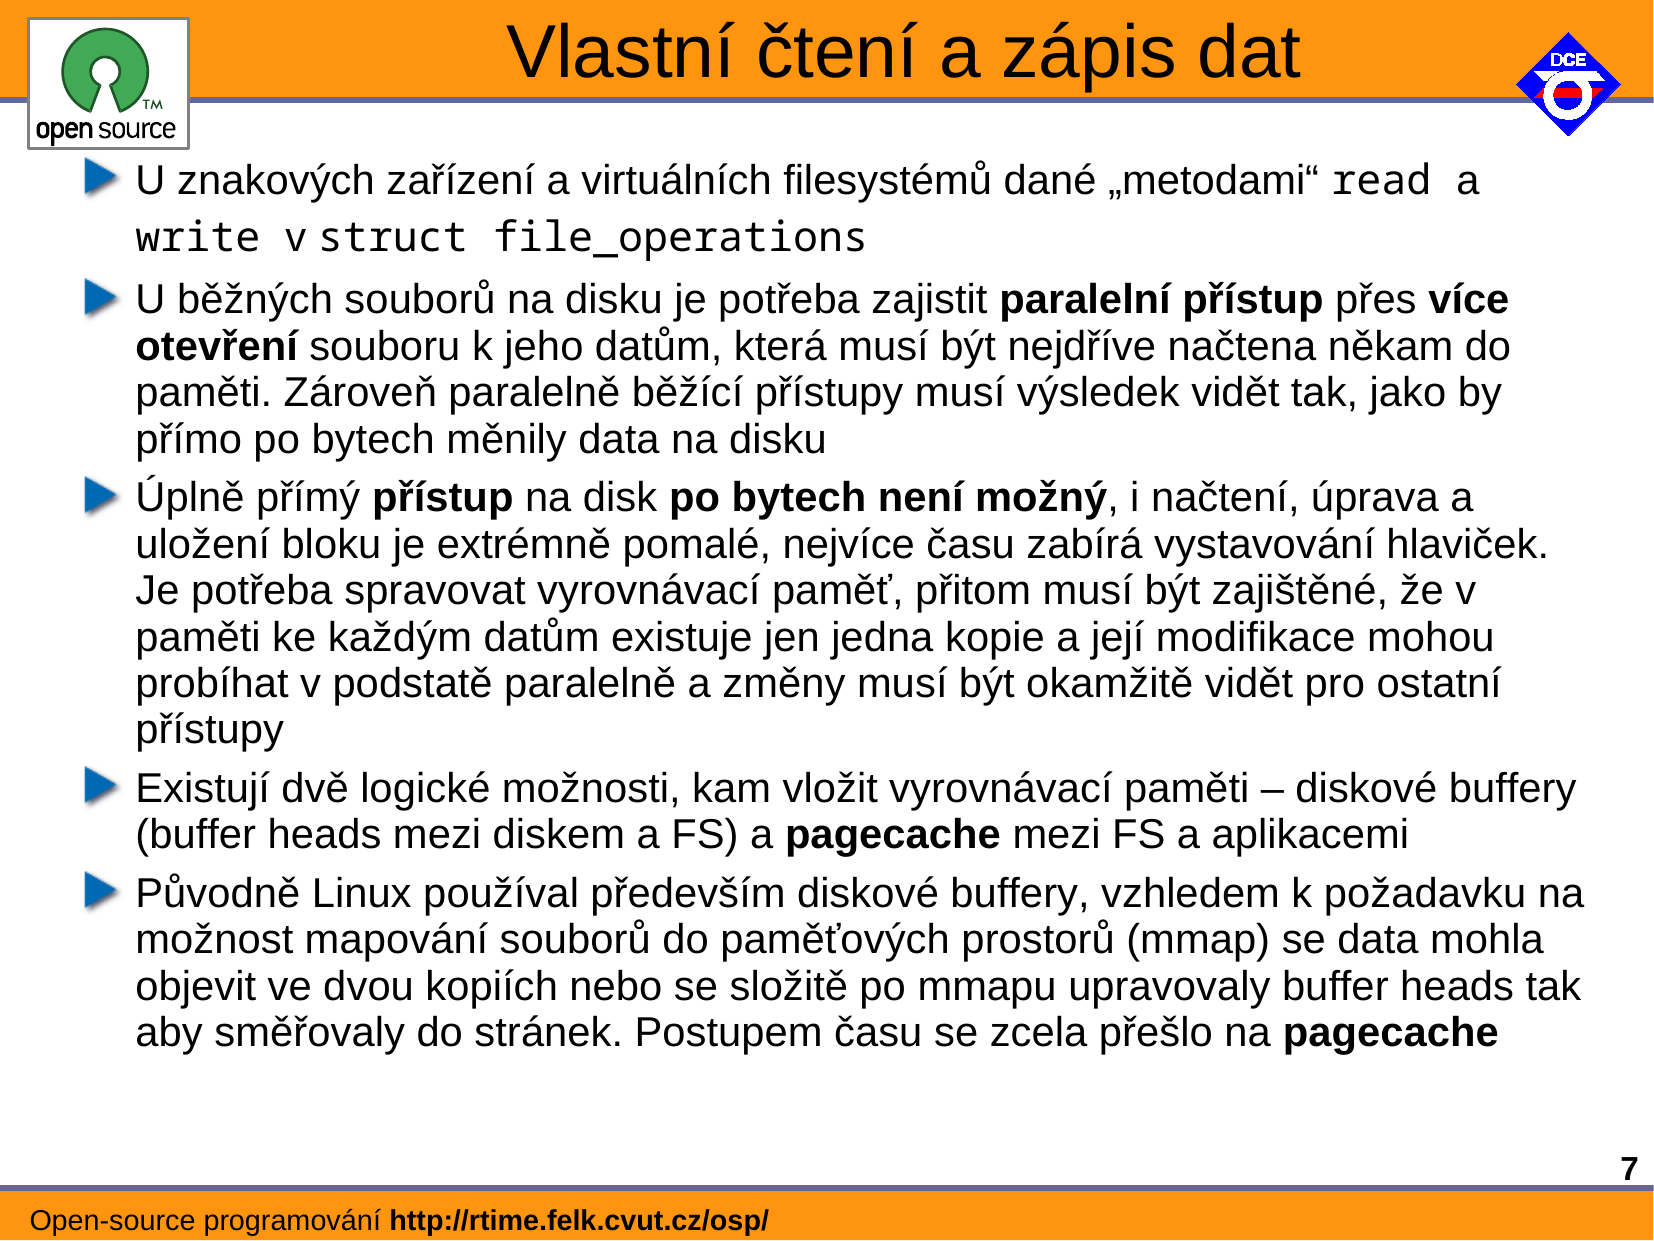

# Vlastní čtení a zápis dat
U znakových zařízení a virtuálních filesystémů dané „metodami“ read a write v struct file_operations
U běžných souborů na disku je potřeba zajistit paralelní přístup přes více otevření souboru k jeho datům, která musí být nejdříve načtena někam do paměti. Zároveň paralelně běžící přístupy musí výsledek vidět tak, jako by přímo po bytech měnily data na disku
Úplně přímý přístup na disk po bytech není možný, i načtení, úprava a uložení bloku je extrémně pomalé, nejvíce času zabírá vystavování hlaviček. Je potřeba spravovat vyrovnávací paměť, přitom musí být zajištěné, že v paměti ke každým datům existuje jen jedna kopie a její modifikace mohou probíhat v podstatě paralelně a změny musí být okamžitě vidět pro ostatní přístupy
Existují dvě logické možnosti, kam vložit vyrovnávací paměti – diskové buffery (buffer heads mezi diskem a FS) a pagecache mezi FS a aplikacemi
Původně Linux používal především diskové buffery, vzhledem k požadavku na možnost mapování souborů do paměťových prostorů (mmap) se data mohla objevit ve dvou kopiích nebo se složitě po mmapu upravovaly buffer heads tak aby směřovaly do stránek. Postupem času se zcela přešlo na pagecache